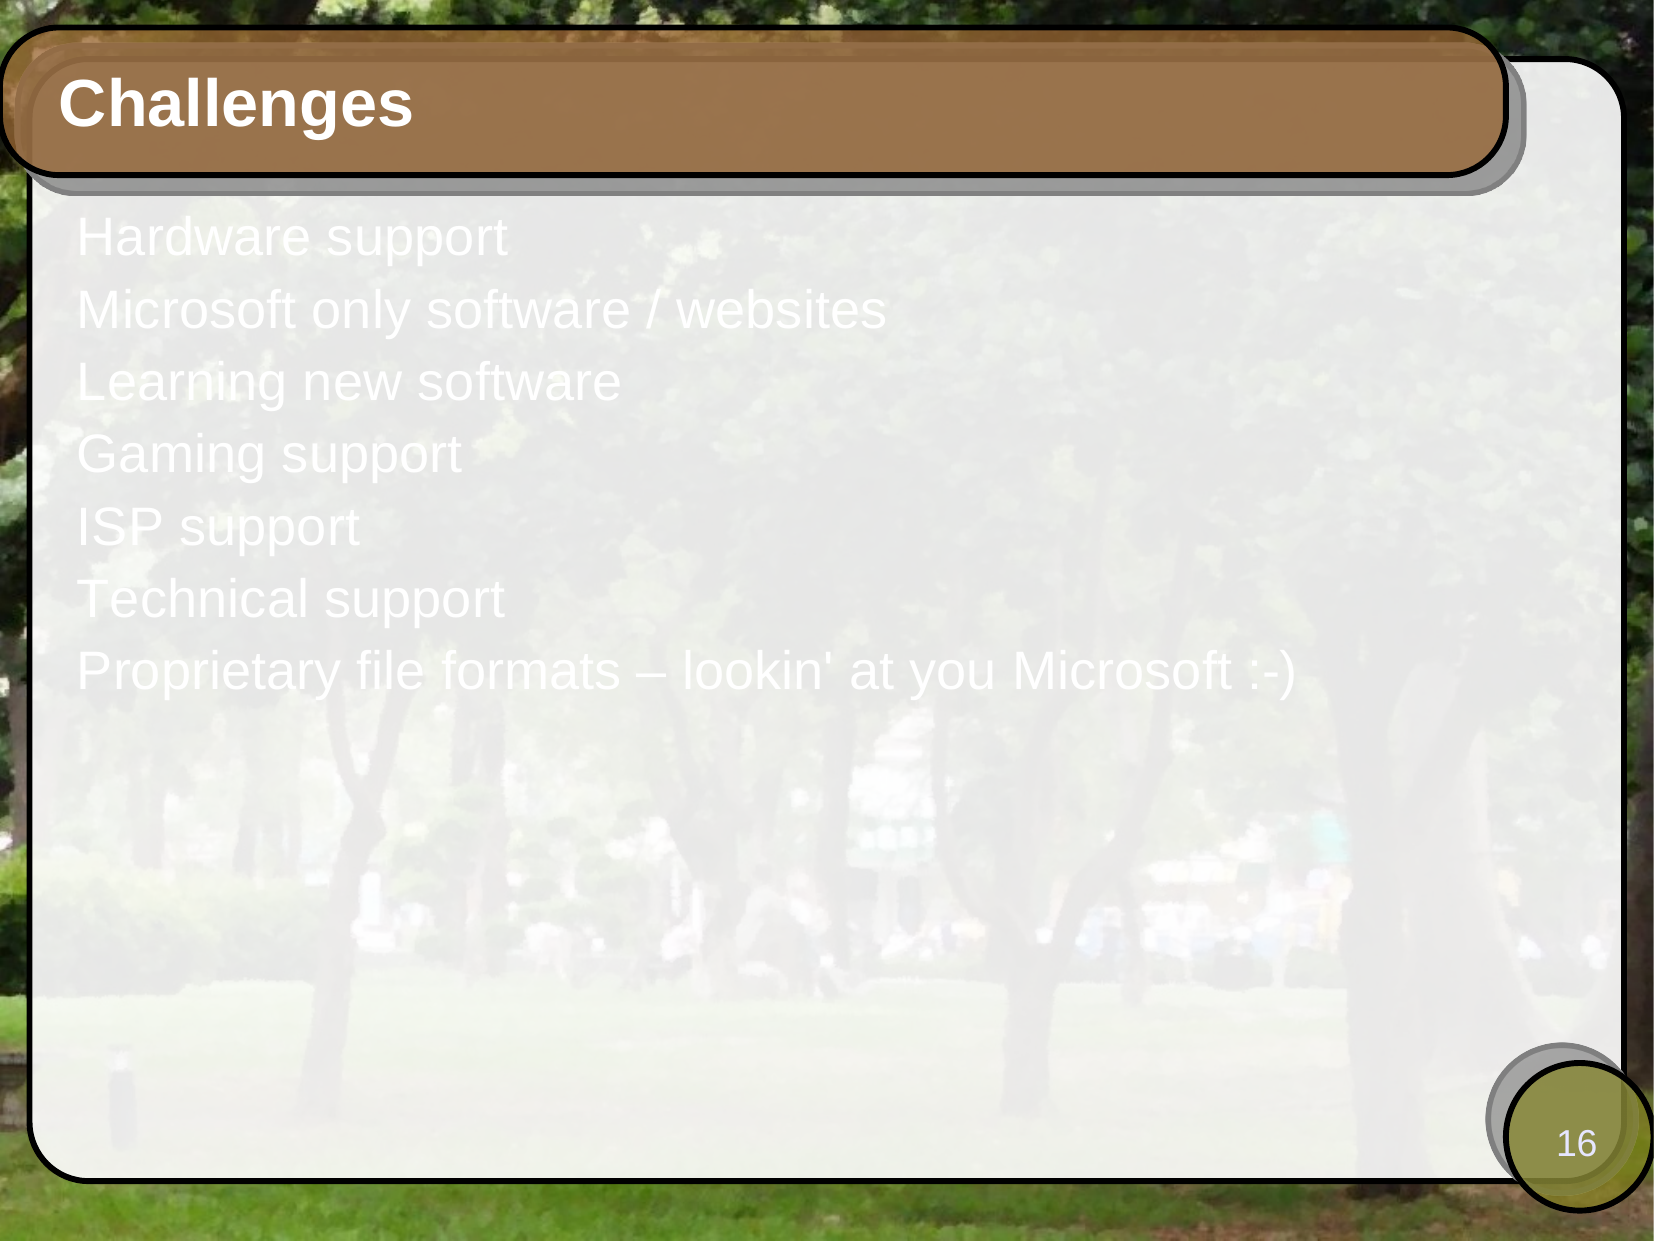

# Challenges
Hardware support
Microsoft only software / websites
Learning new software
Gaming support
ISP support
Technical support
Proprietary file formats – lookin' at you Microsoft :-)
16